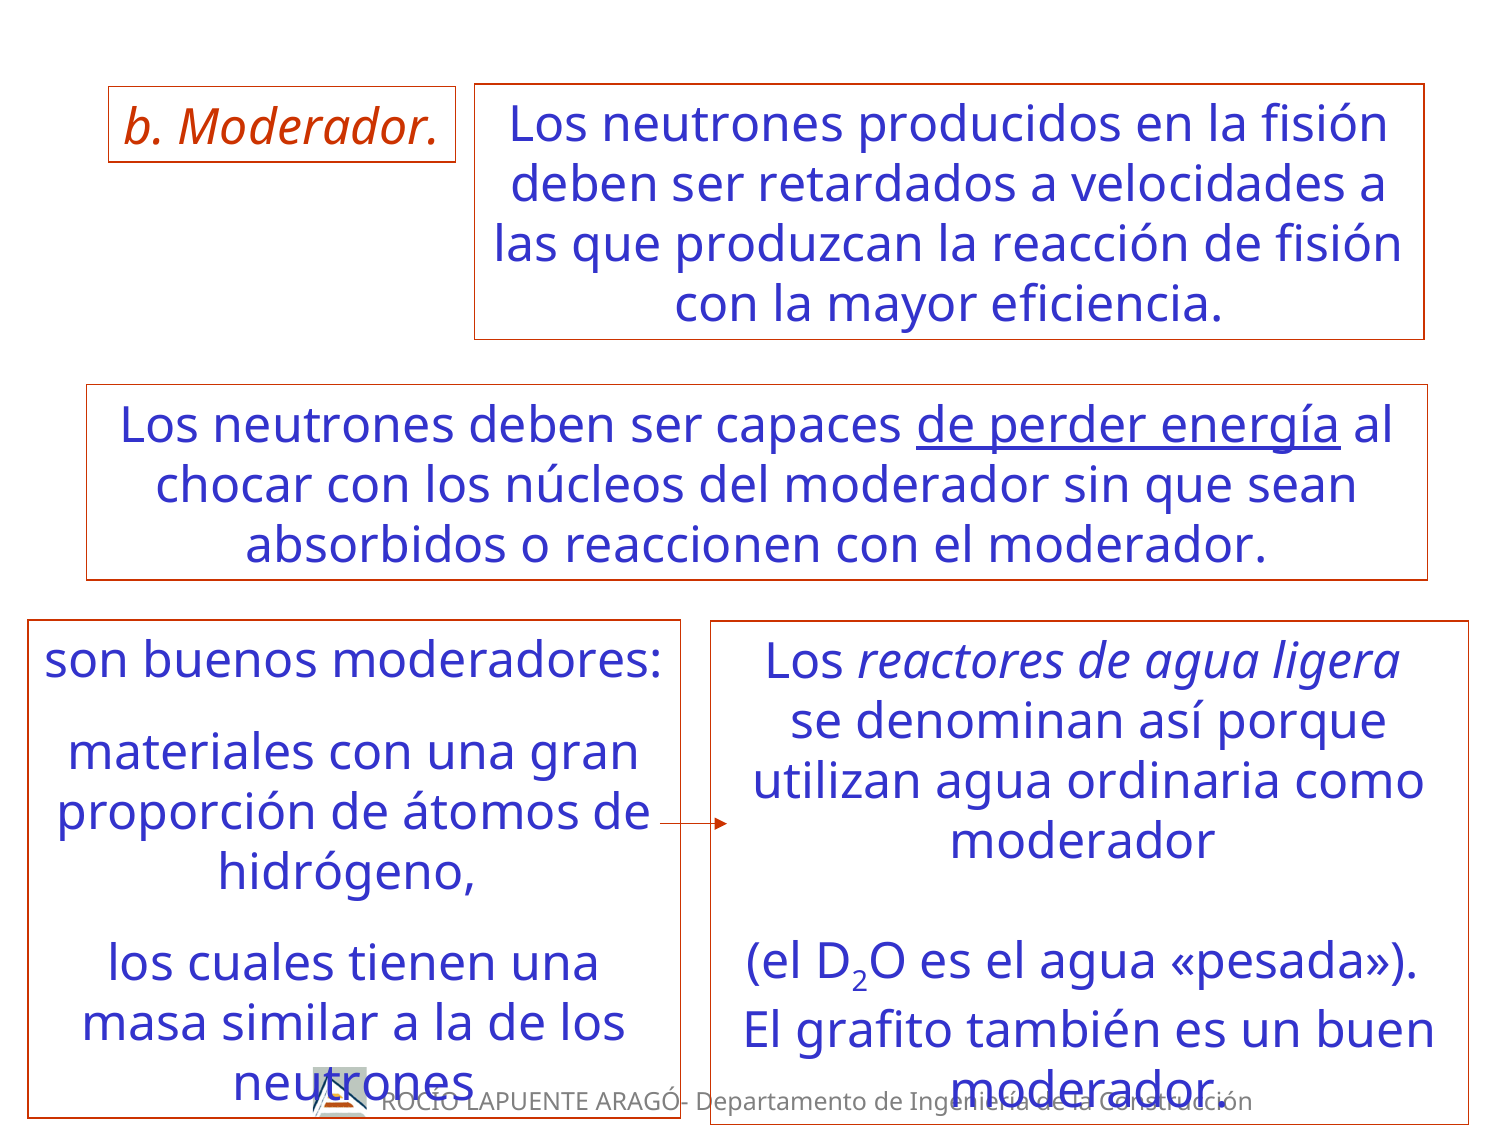

Los neutrones producidos en la fisión deben ser retardados a velocidades a las que produzcan la reacción de fisión con la mayor eficiencia.
b. Moderador.
Los neutrones deben ser capaces de perder energía al chocar con los núcleos del moderador sin que sean absorbidos o reaccionen con el moderador.
son buenos moderadores:
materiales con una gran proporción de átomos de hidrógeno,
los cuales tienen una masa similar a la de los neutrones
Los reactores de agua ligera
se denominan así porque utilizan agua ordinaria como moderador
(el D2O es el agua «pesada»).
El grafito también es un buen moderador.